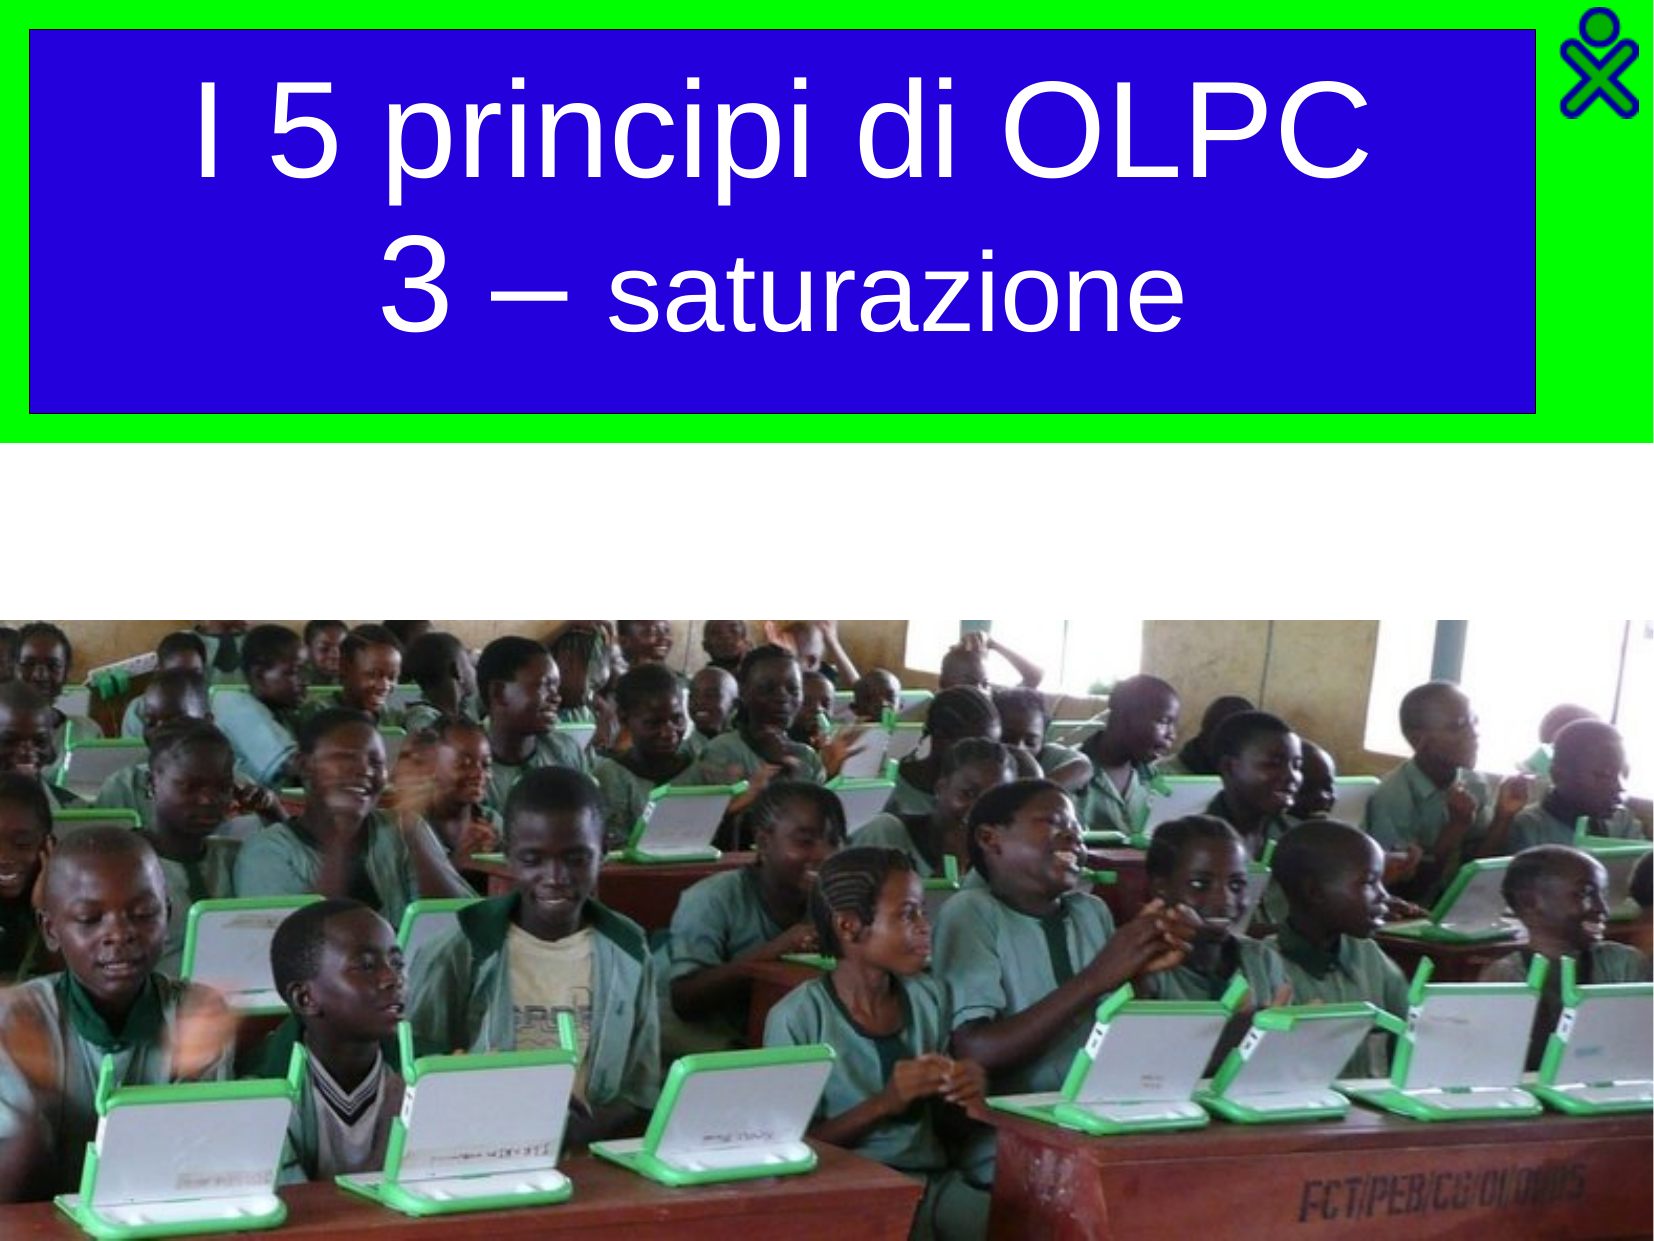

# I 5 principi di OLPC 3 – saturazione
To relevance
To being a critical part of the world